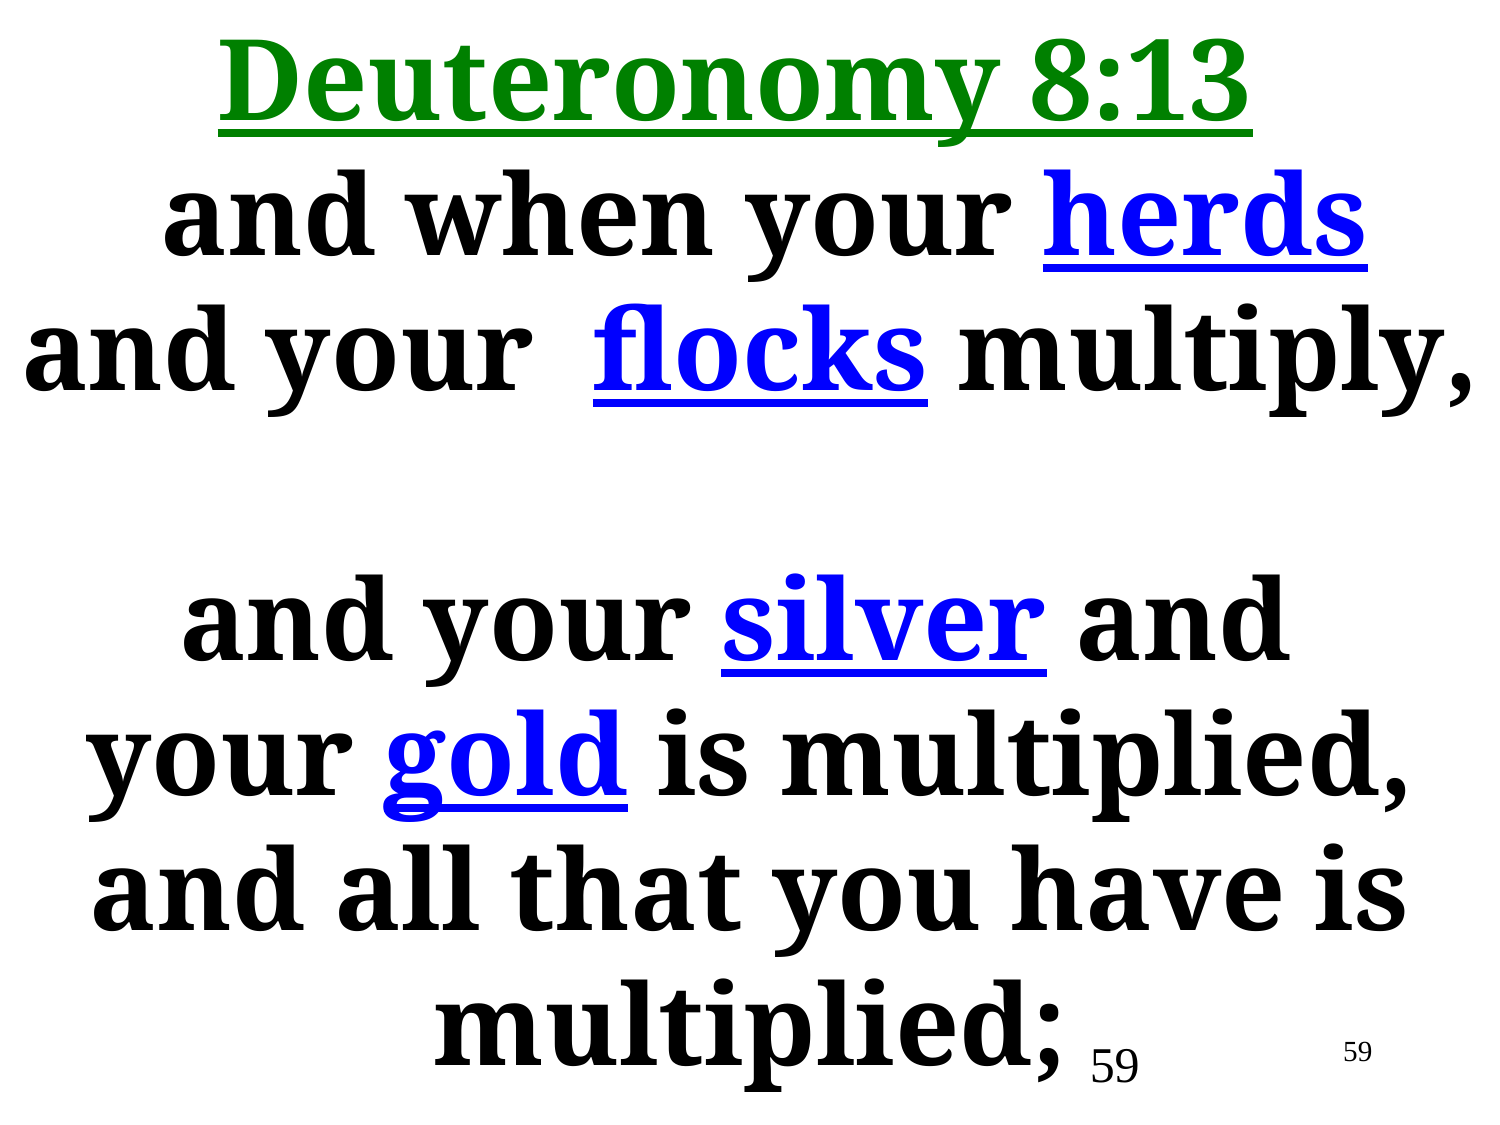

Deuteronomy 8:13
 and when your herds and your flocks multiply,
and your silver and
your gold is multiplied, and all that you have is multiplied;
59